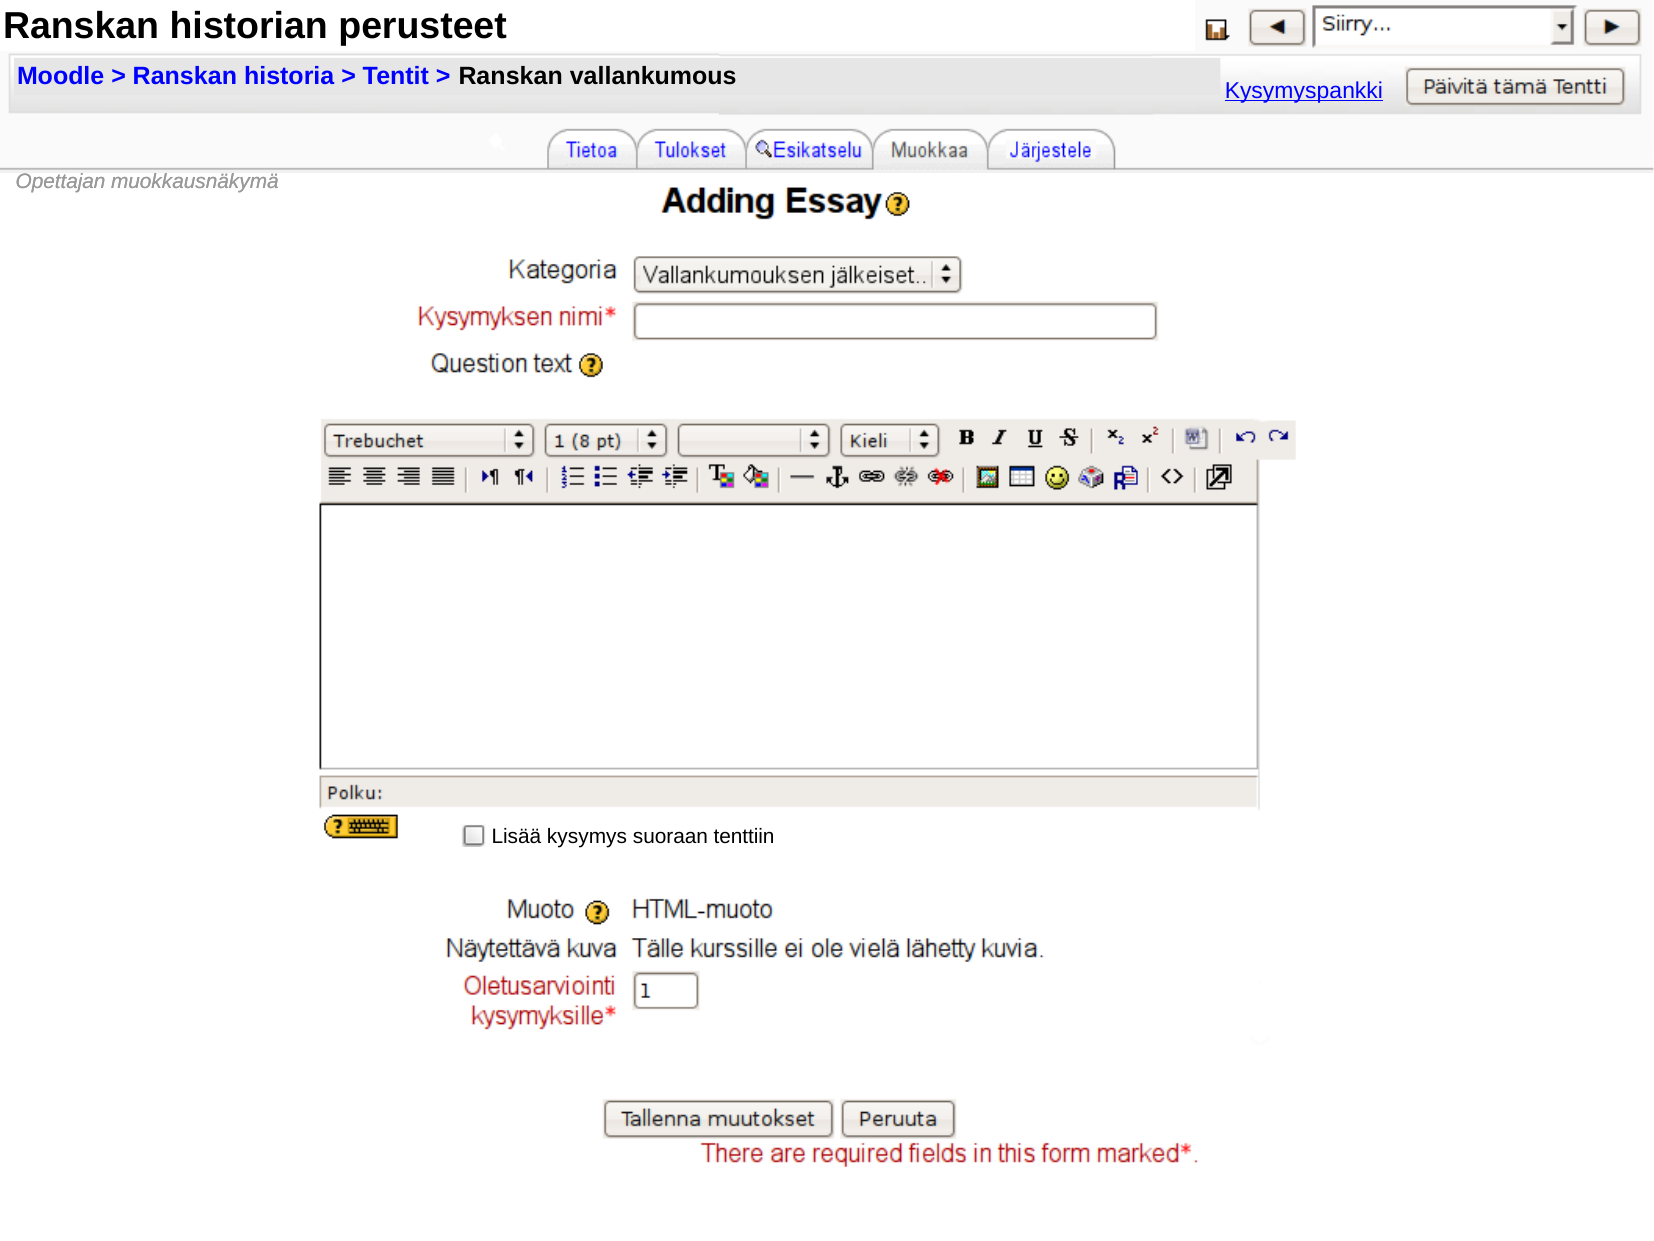

Ranskan historian perusteet
Moodle > Ranskan historia > Tentit > Ranskan vallankumous
Kysymyspankki
Opettajan muokkausnäkymä
Opettajan muokkausnäkymä
Lisää kysymys suoraan tenttiin